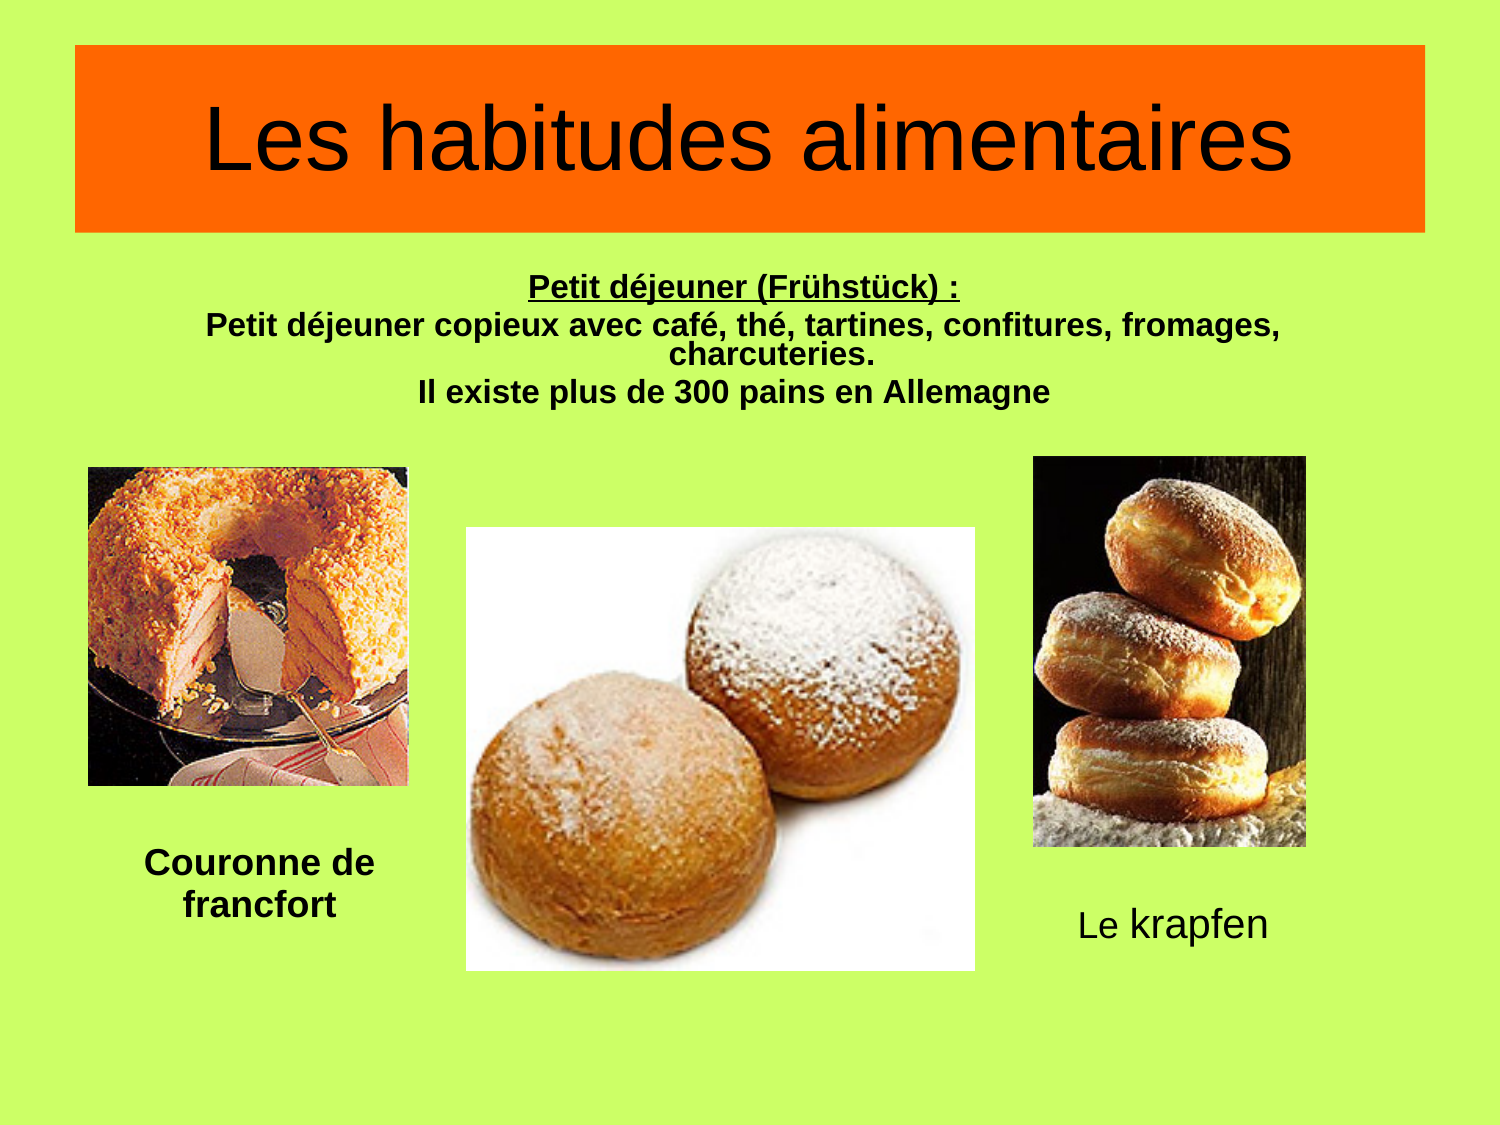

# Les habitudes alimentaires
Petit déjeuner (Frühstück) :
Petit déjeuner copieux avec café, thé, tartines, confitures, fromages, charcuteries.
Il existe plus de 300 pains en Allemagne
Couronne de francfort
 Le krapfen